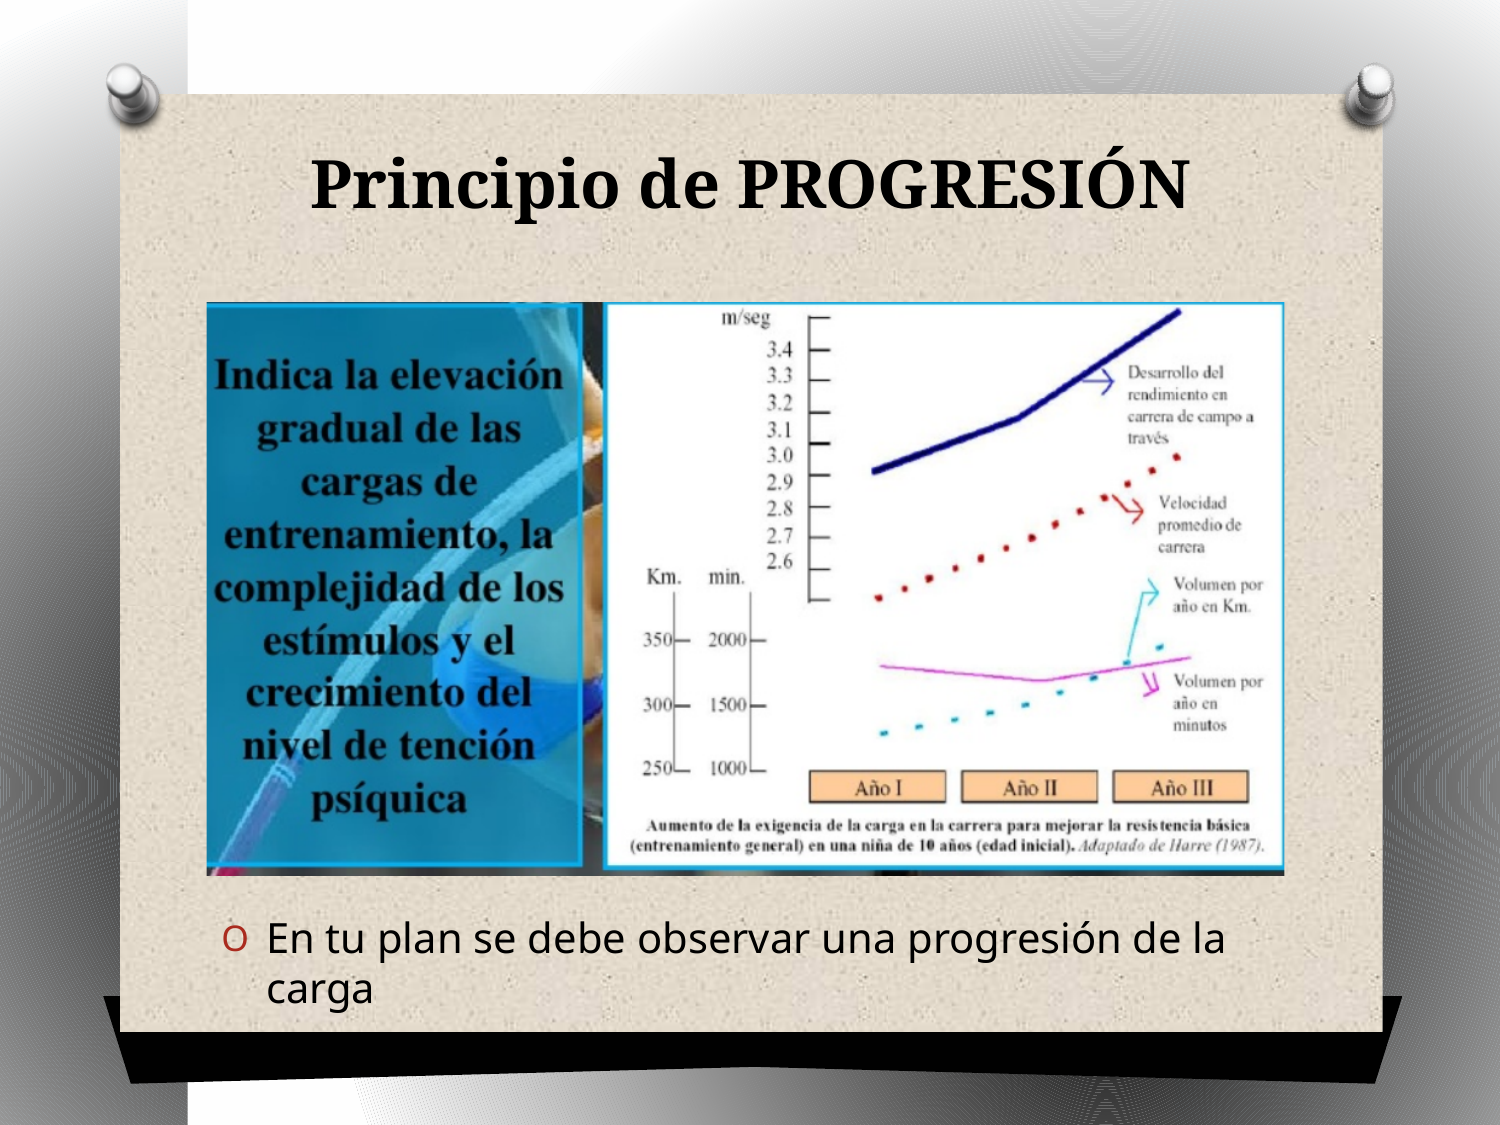

# Principio de PROGRESIÓN
En tu plan se debe observar una progresión de la carga